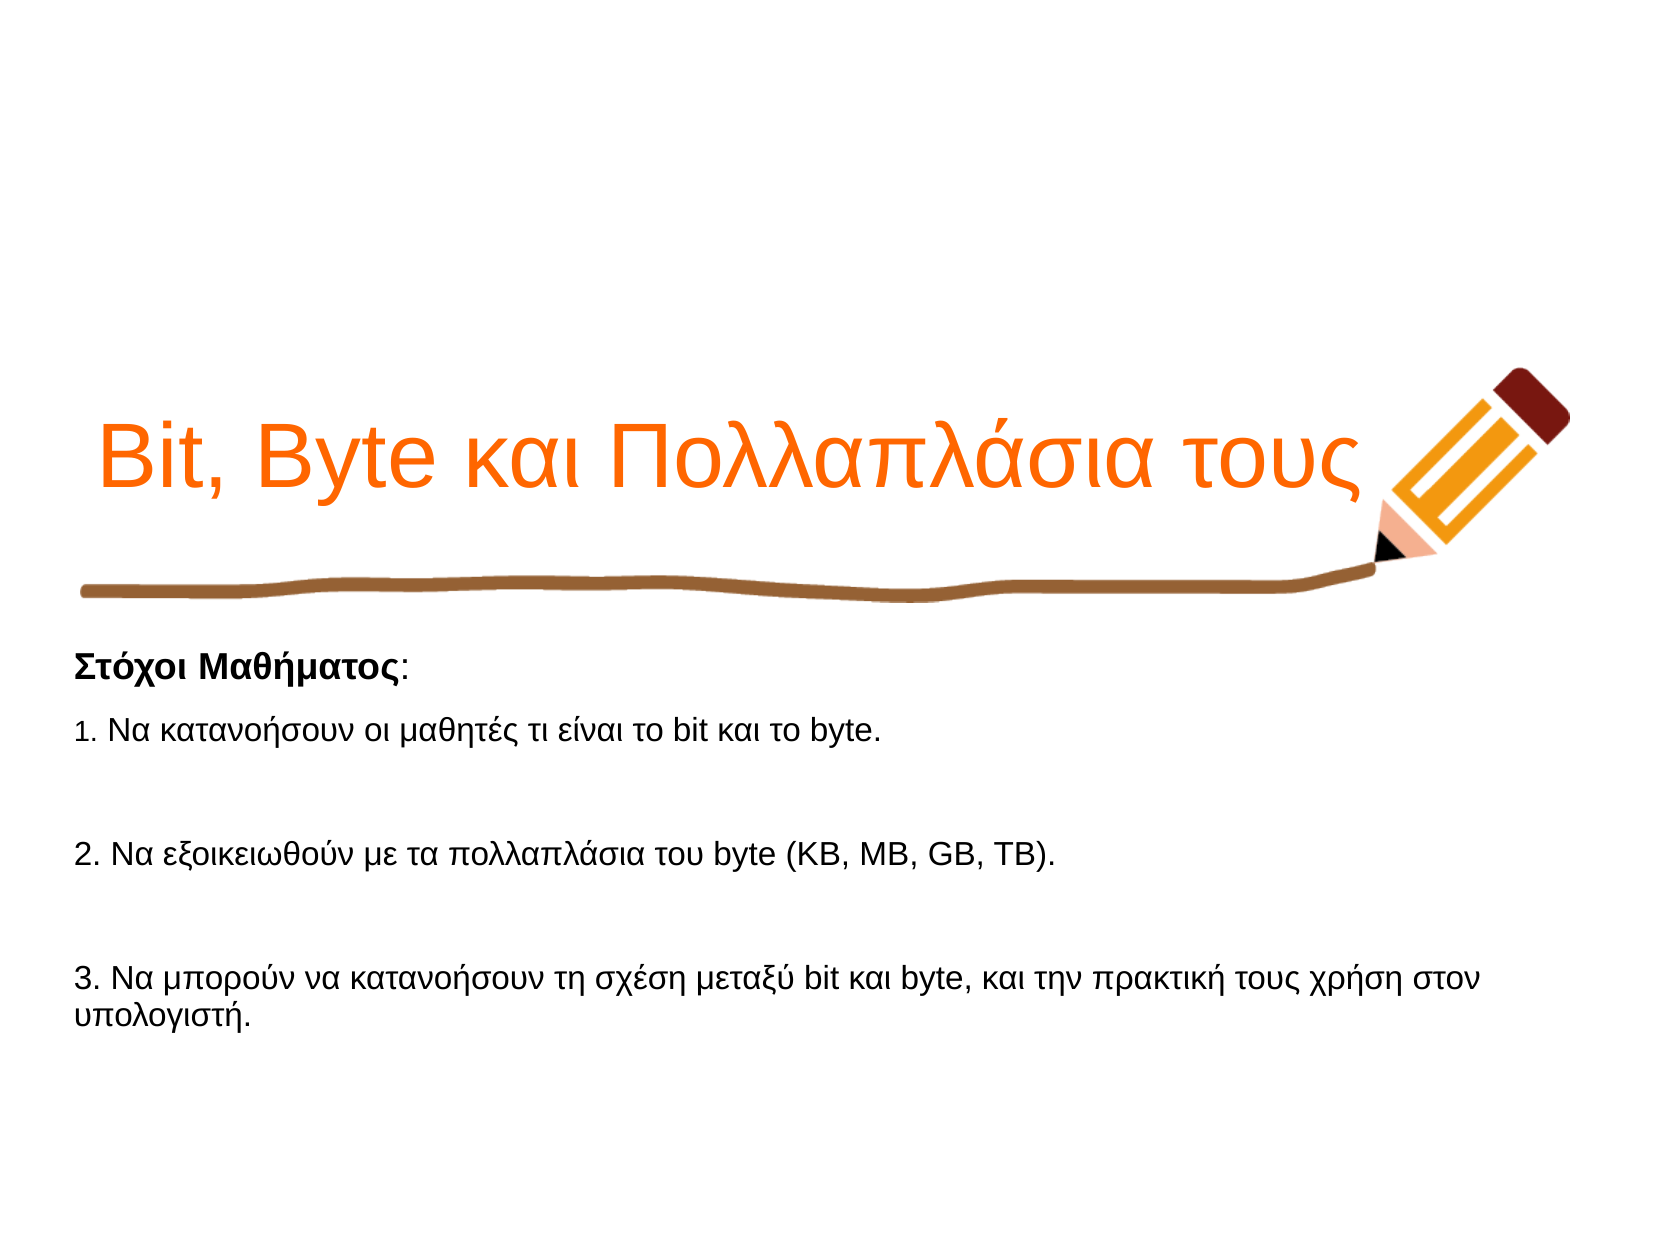

# Bit, Byte και Πολλαπλάσια τους
Στόχοι Μαθήματος:
1. Να κατανοήσουν οι μαθητές τι είναι το bit και το byte.
2. Να εξοικειωθούν με τα πολλαπλάσια του byte (KB, MB, GB, TB).
3. Να μπορούν να κατανοήσουν τη σχέση μεταξύ bit και byte, και την πρακτική τους χρήση στον υπολογιστή.